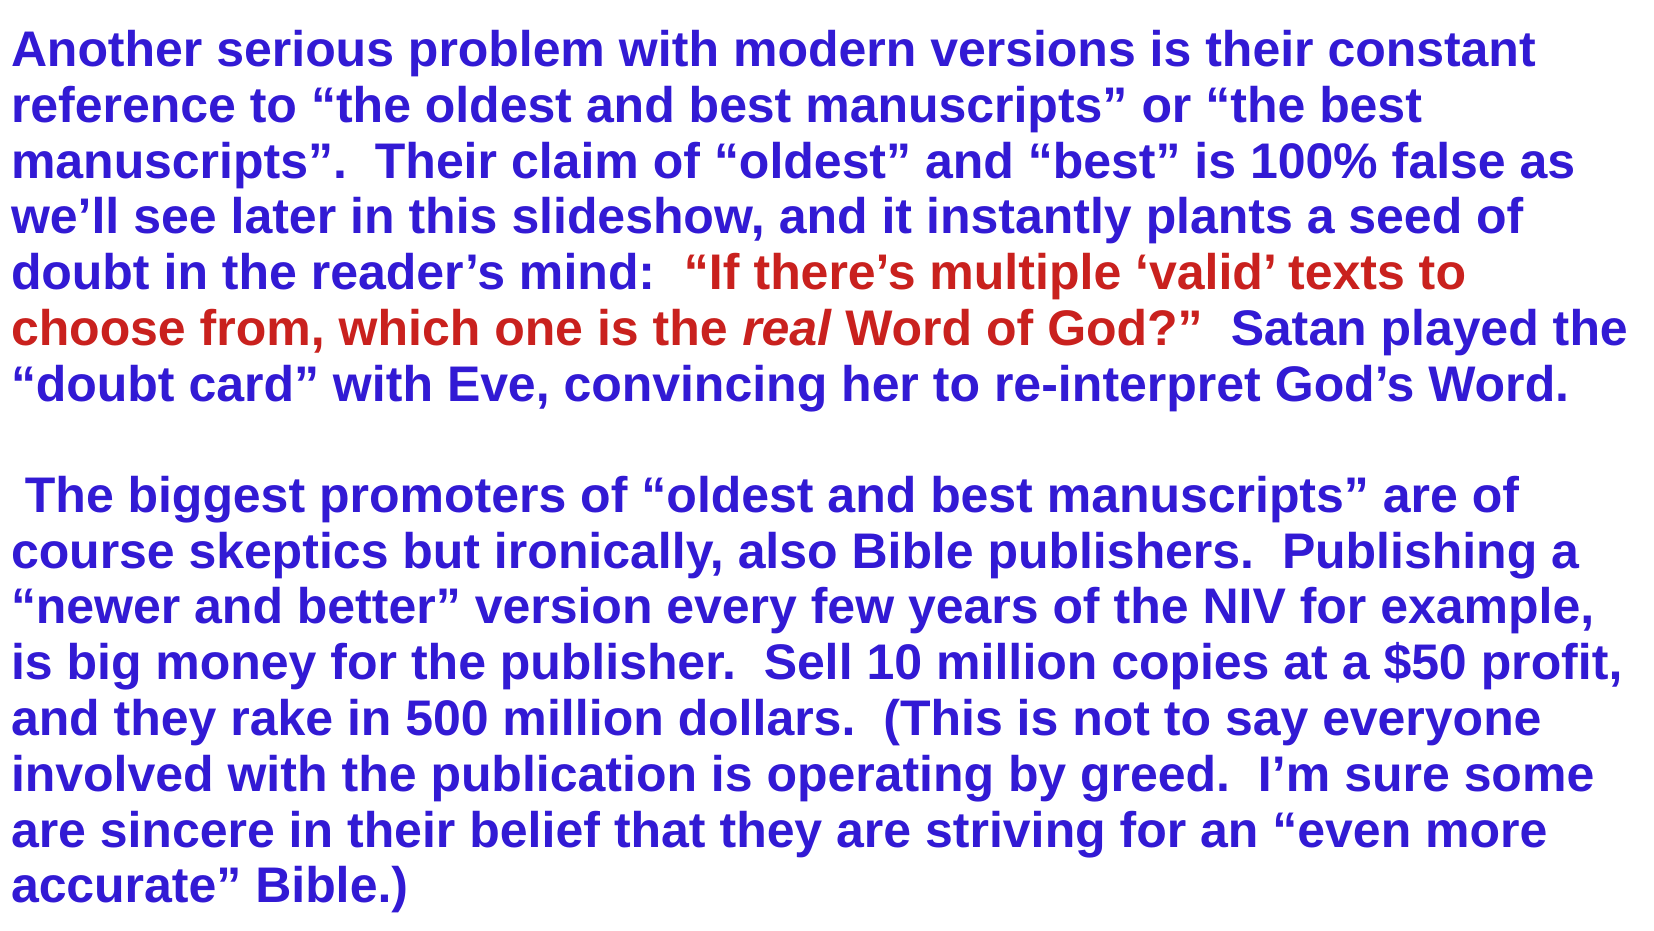

Another serious problem with modern versions is their constant reference to “the oldest and best manuscripts” or “the best manuscripts”. Their claim of “oldest” and “best” is 100% false as we’ll see later in this slideshow, and it instantly plants a seed of doubt in the reader’s mind: “If there’s multiple ‘valid’ texts to choose from, which one is the real Word of God?” Satan played the “doubt card” with Eve, convincing her to re-interpret God’s Word.
 The biggest promoters of “oldest and best manuscripts” are of course skeptics but ironically, also Bible publishers. Publishing a “newer and better” version every few years of the NIV for example, is big money for the publisher. Sell 10 million copies at a $50 profit, and they rake in 500 million dollars. (This is not to say everyone involved with the publication is operating by greed. I’m sure some are sincere in their belief that they are striving for an “even more accurate” Bible.)